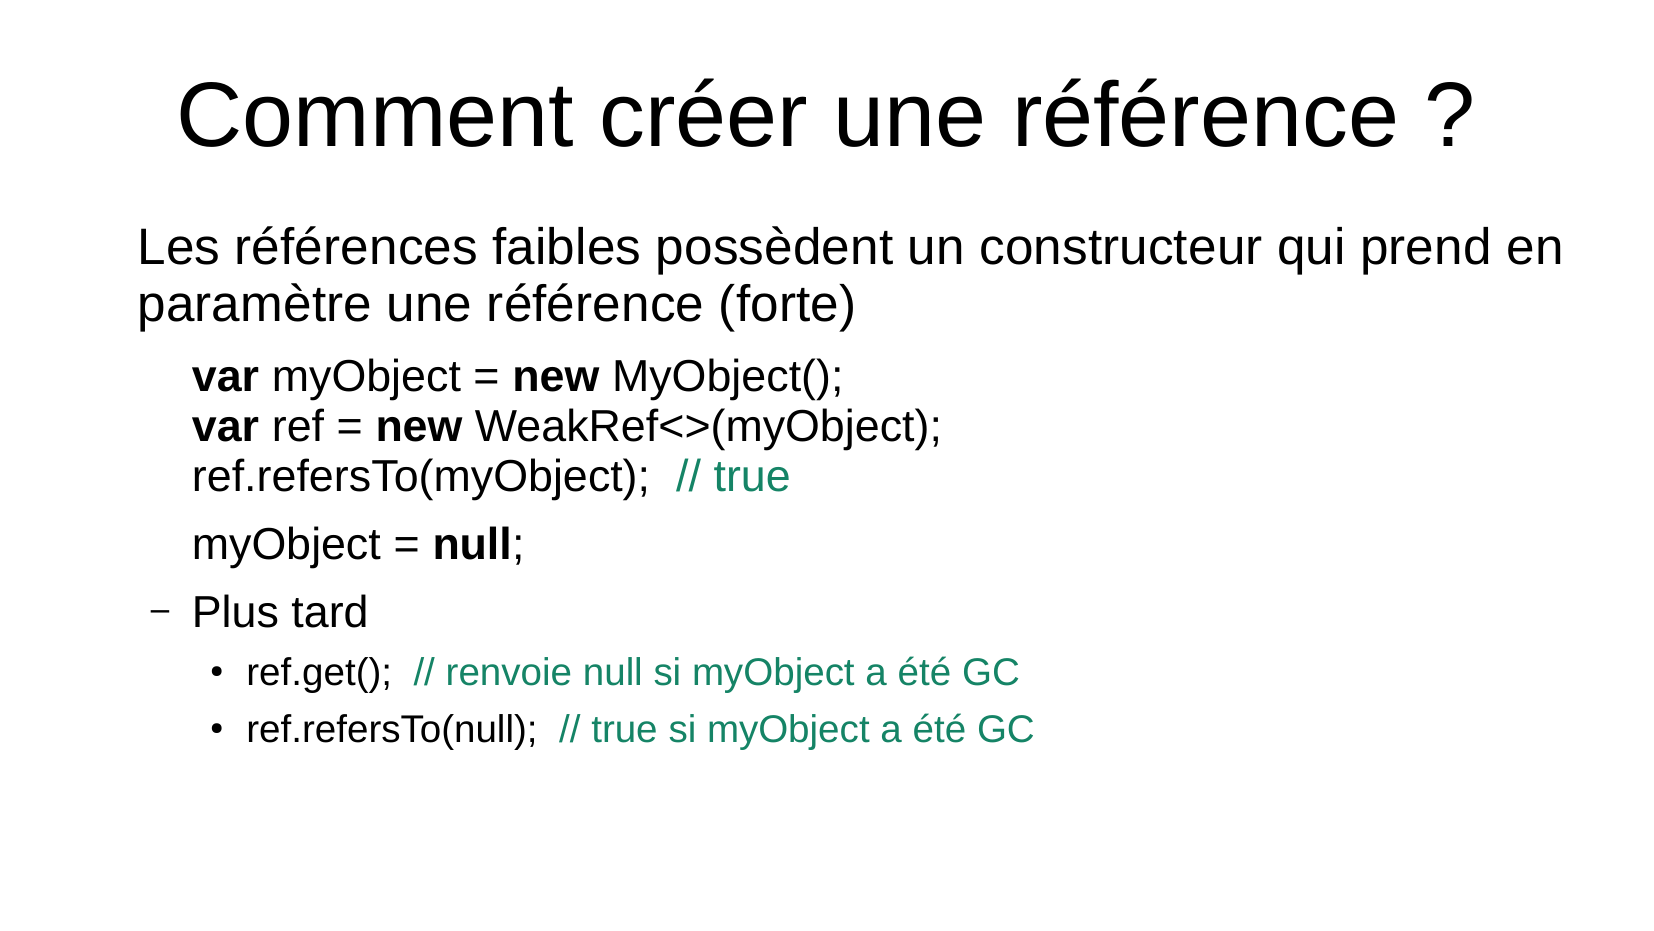

# Comment créer une référence ?
Les références faibles possèdent un constructeur qui prend en paramètre une référence (forte)
var myObject = new MyObject();
var ref = new WeakRef<>(myObject);
ref.refersTo(myObject); // true
myObject = null;
Plus tard
ref.get(); // renvoie null si myObject a été GC
ref.refersTo(null); // true si myObject a été GC